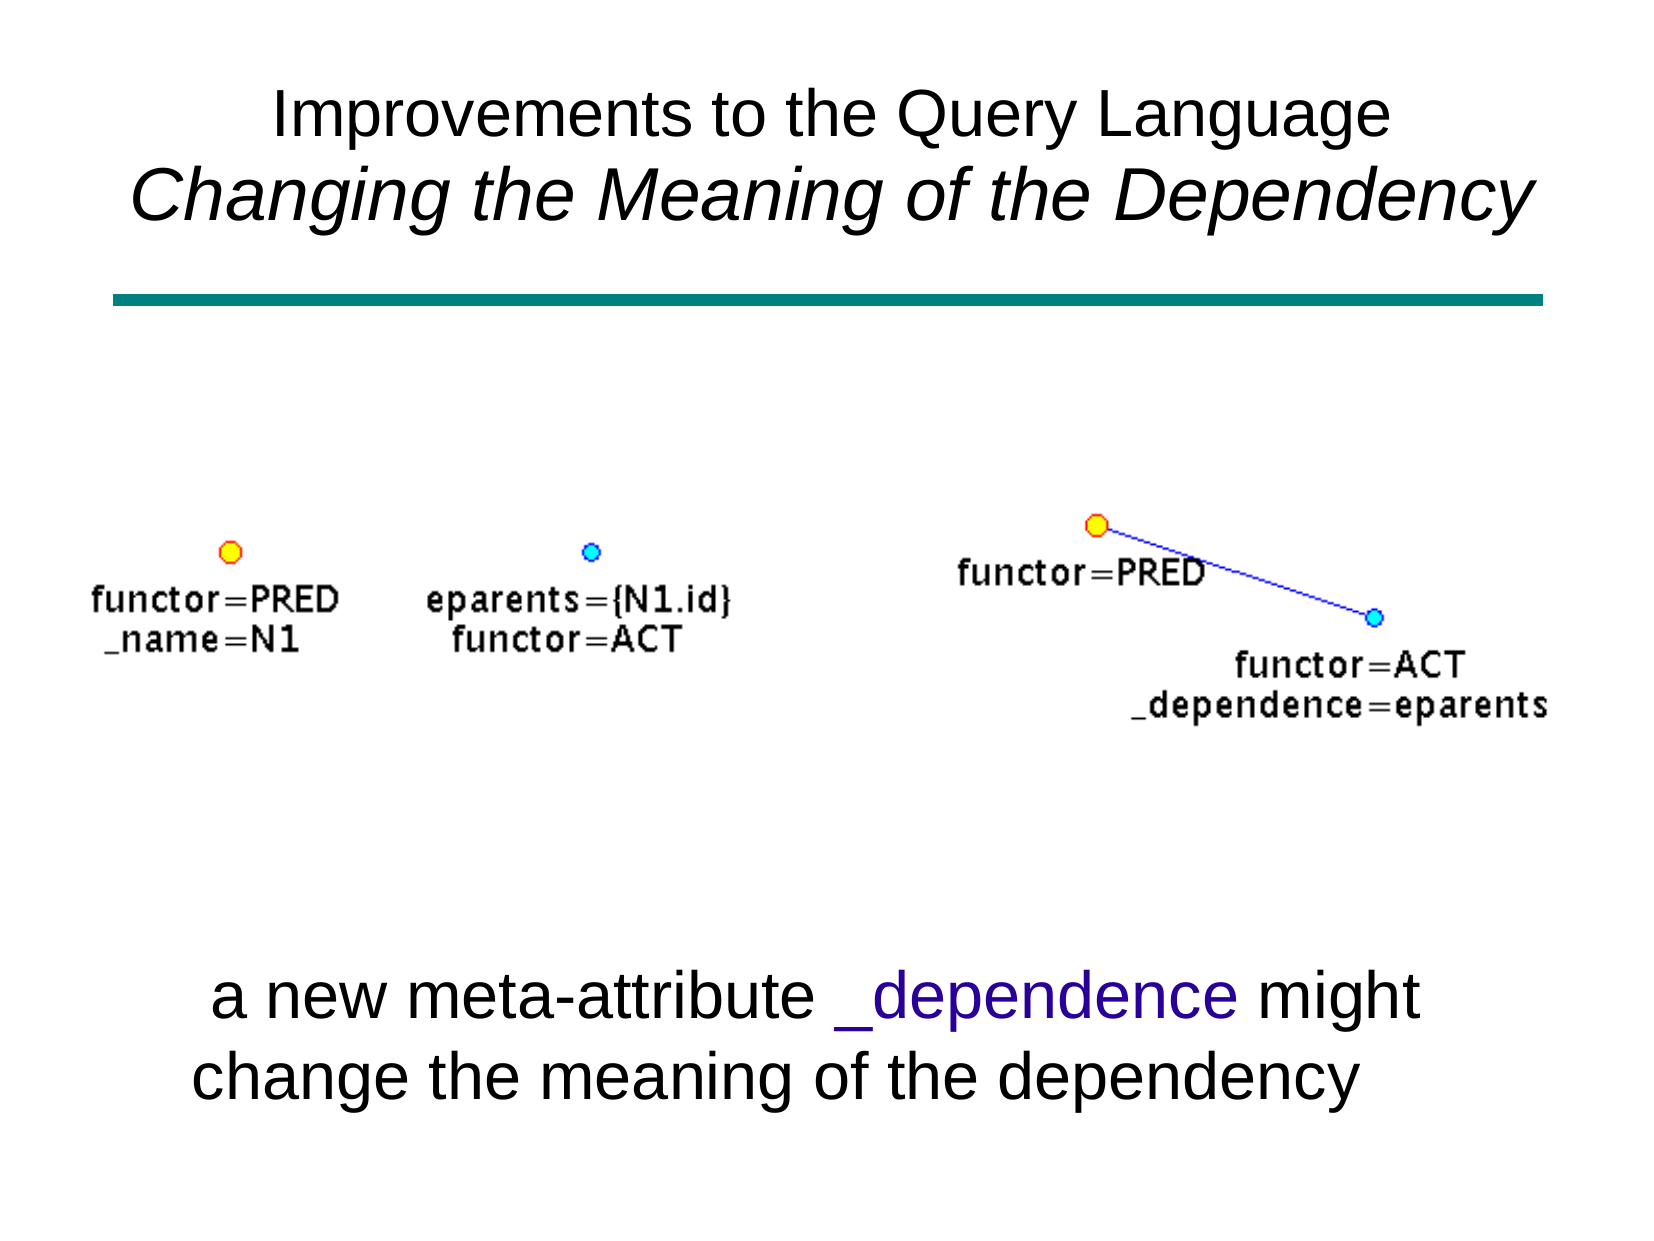

# Improvements to the Query Language Changing the Meaning of the Dependency
 a new meta-attribute _dependence might
change the meaning of the dependency